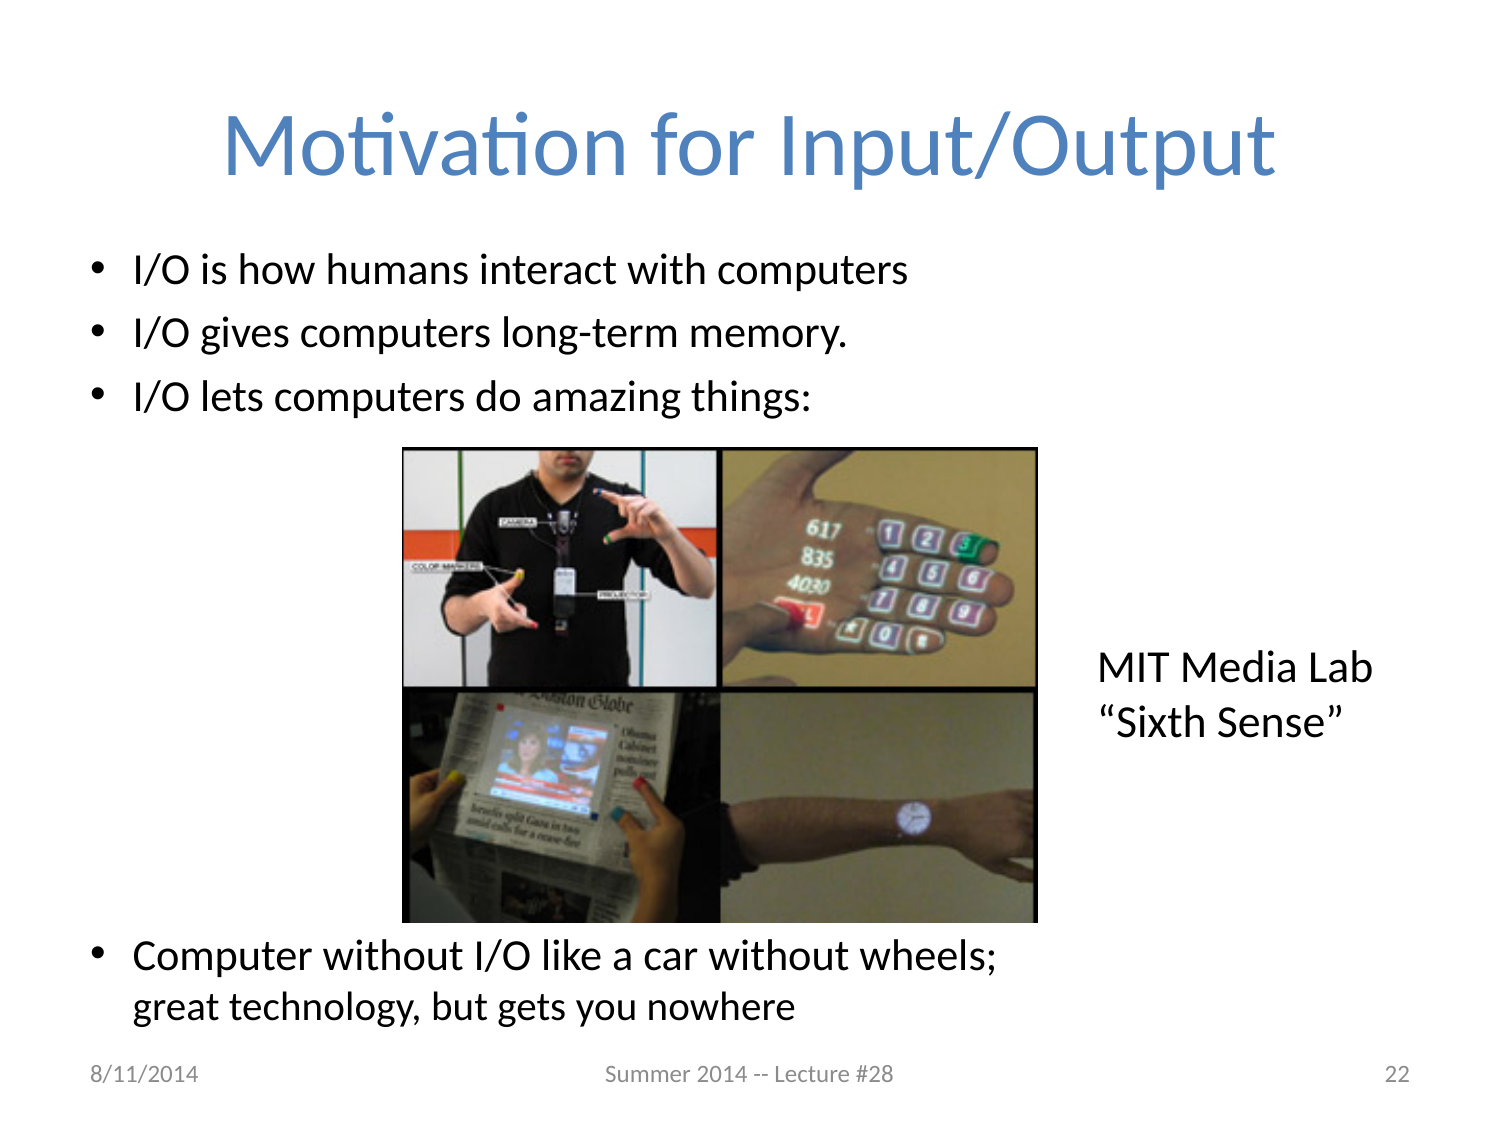

Motivation for Input/Output
# I/O is how humans interact with computers
I/O gives computers long-term memory.
I/O lets computers do amazing things:
Computer without I/O like a car without wheels;
great technology, but gets you nowhere
MIT Media Lab
“Sixth Sense”
8/11/2014
Summer 2014 -- Lecture #28